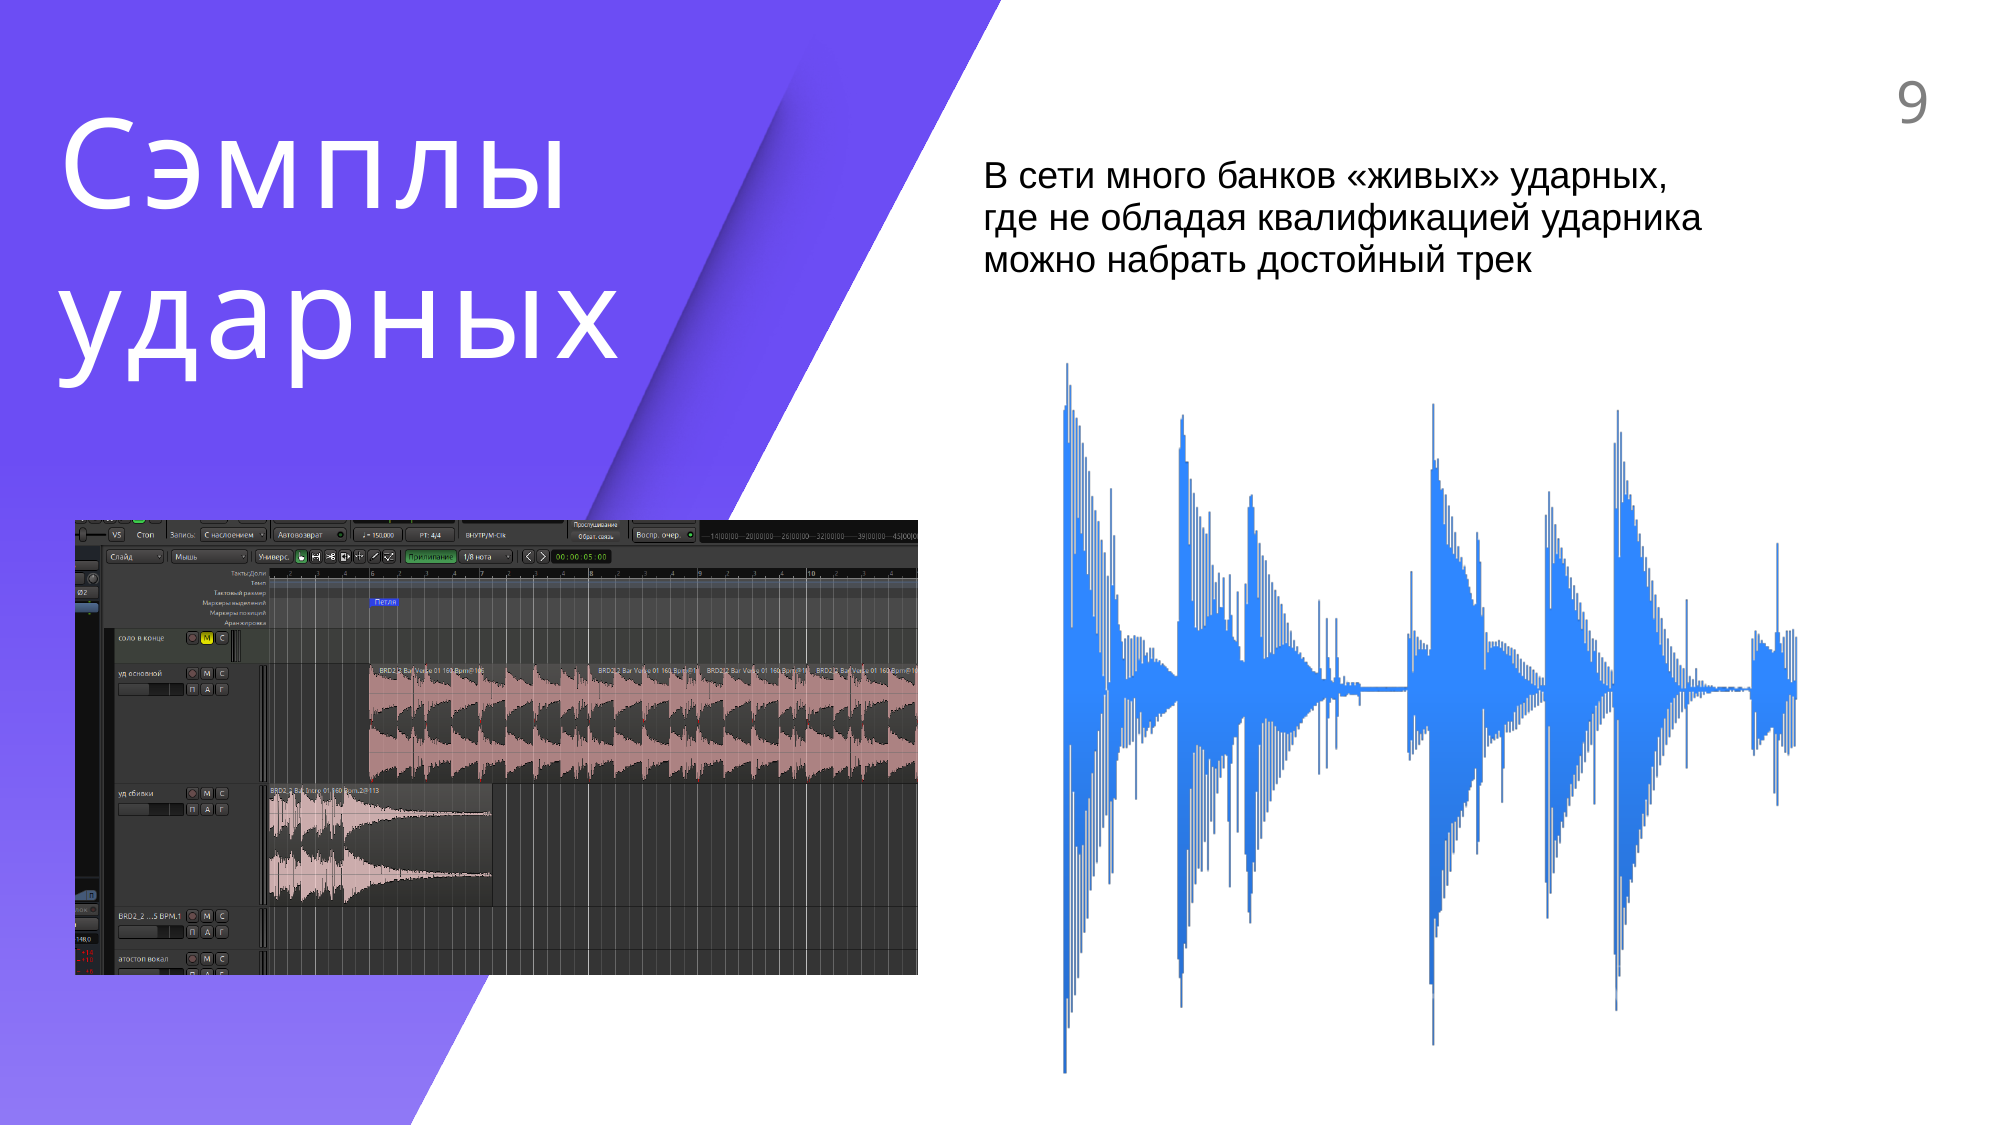

Сэмплы
ударных
В сети много банков «живых» ударных, где не обладая квалификацией ударника можно набрать достойный трек